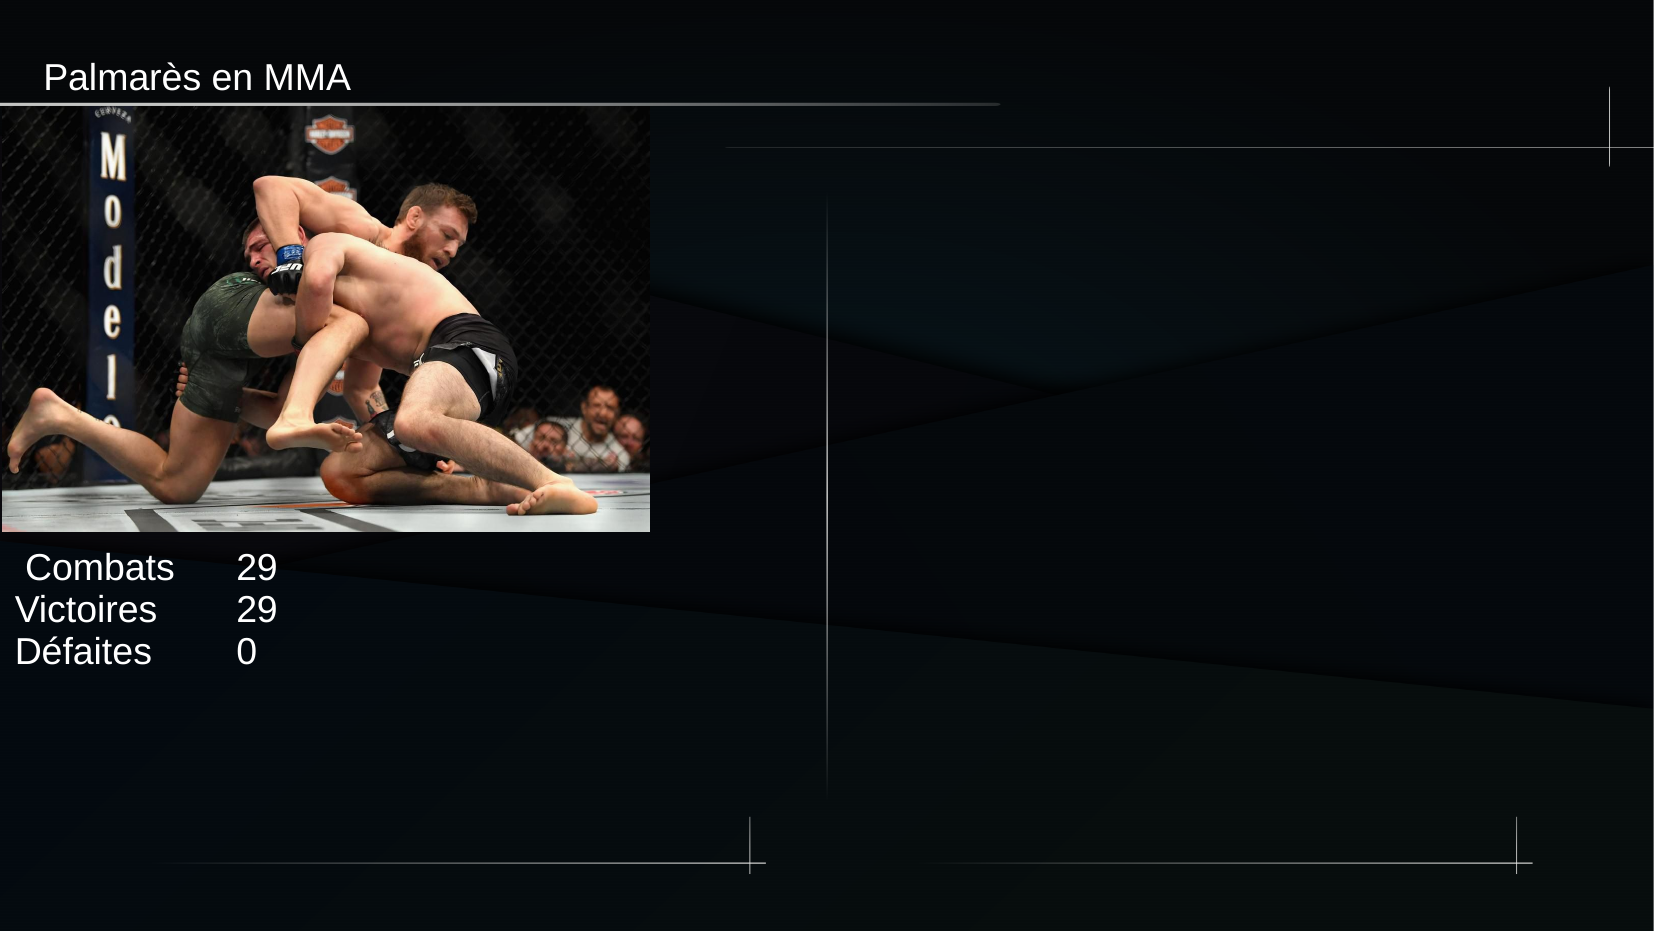

Palmarès en MMA
 Combats 	29
Victoires 	29
Défaites 	0